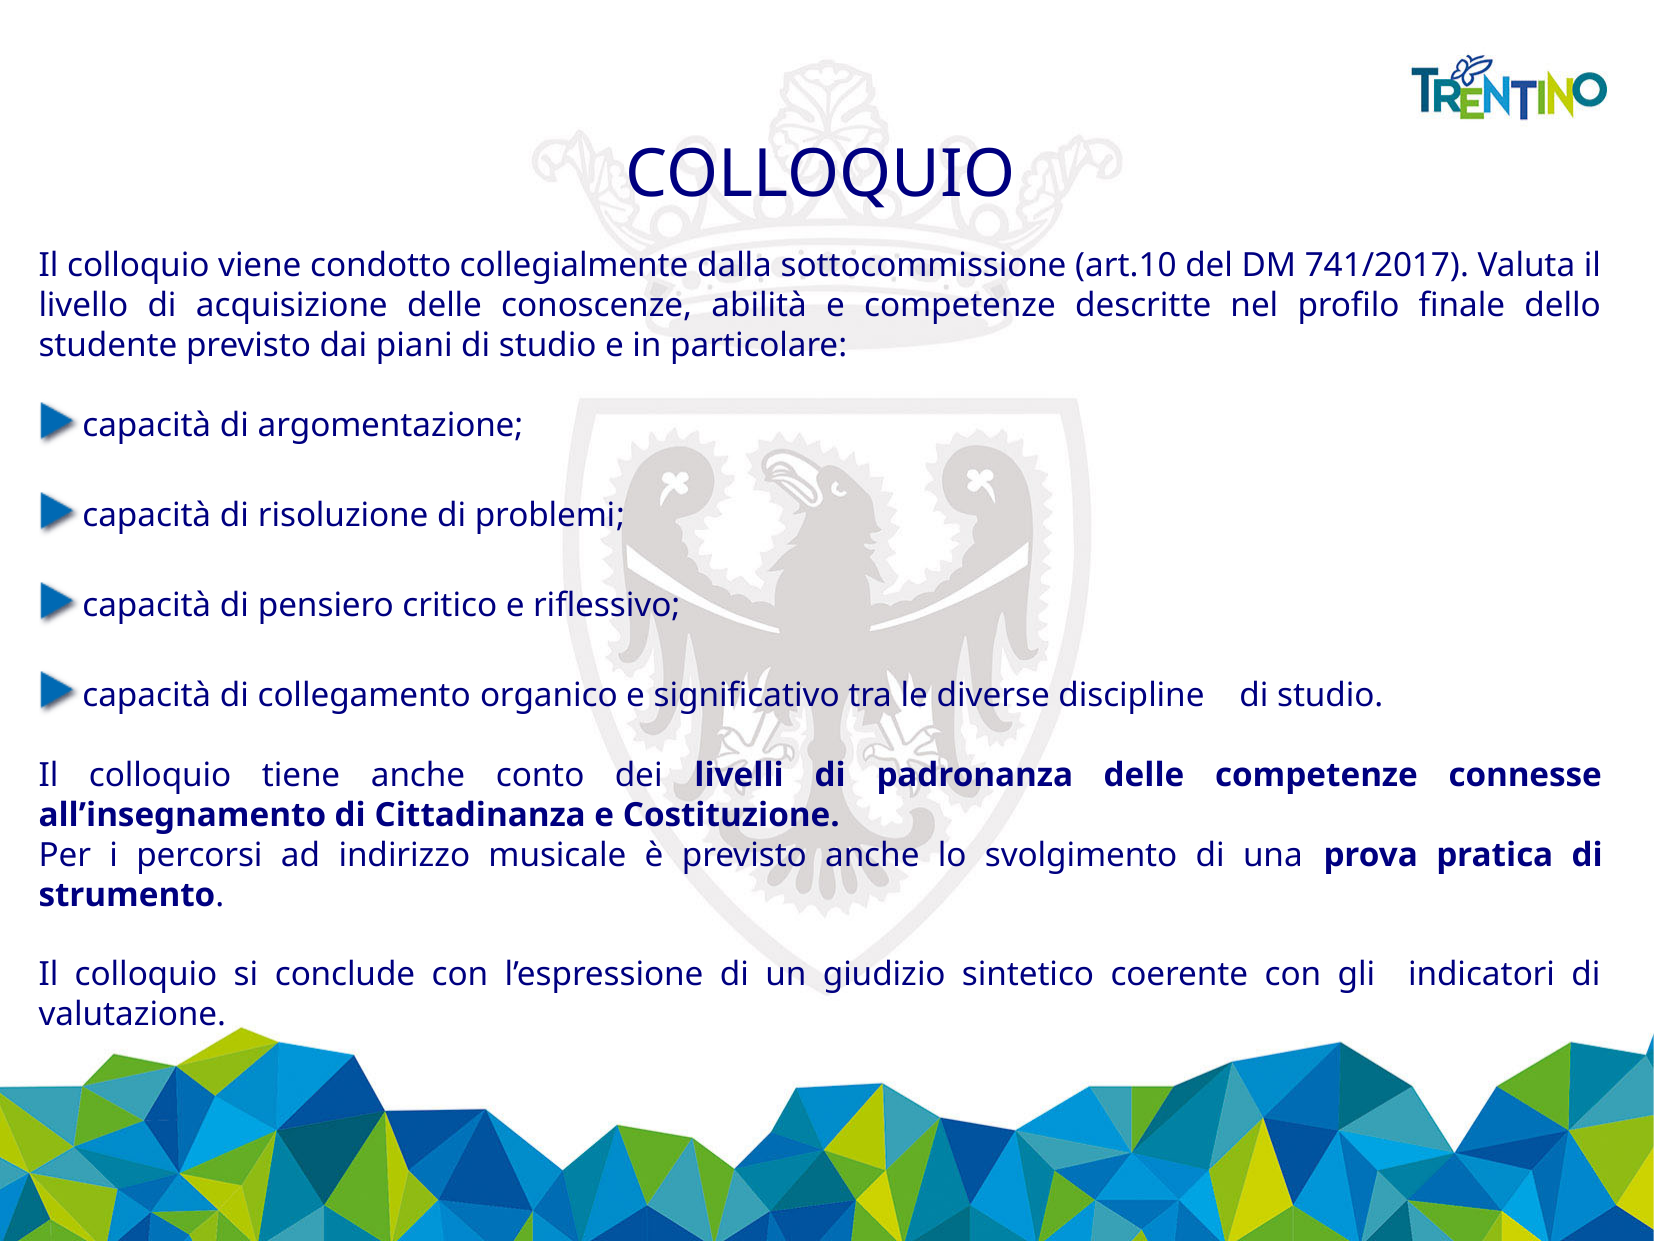

COLLOQUIO
Il colloquio viene condotto collegialmente dalla sottocommissione (art.10 del DM 741/2017). Valuta il livello di acquisizione delle conoscenze, abilità e competenze descritte nel profilo finale dello studente previsto dai piani di studio e in particolare:
capacità di argomentazione;
capacità di risoluzione di problemi;
capacità di pensiero critico e riflessivo;
capacità di collegamento organico e significativo tra le diverse discipline di studio.
Il colloquio tiene anche conto dei livelli di padronanza delle competenze connesse all’insegnamento di Cittadinanza e Costituzione.
Per i percorsi ad indirizzo musicale è previsto anche lo svolgimento di una prova pratica di strumento.
Il colloquio si conclude con l’espressione di un giudizio sintetico coerente con gli indicatori di valutazione.